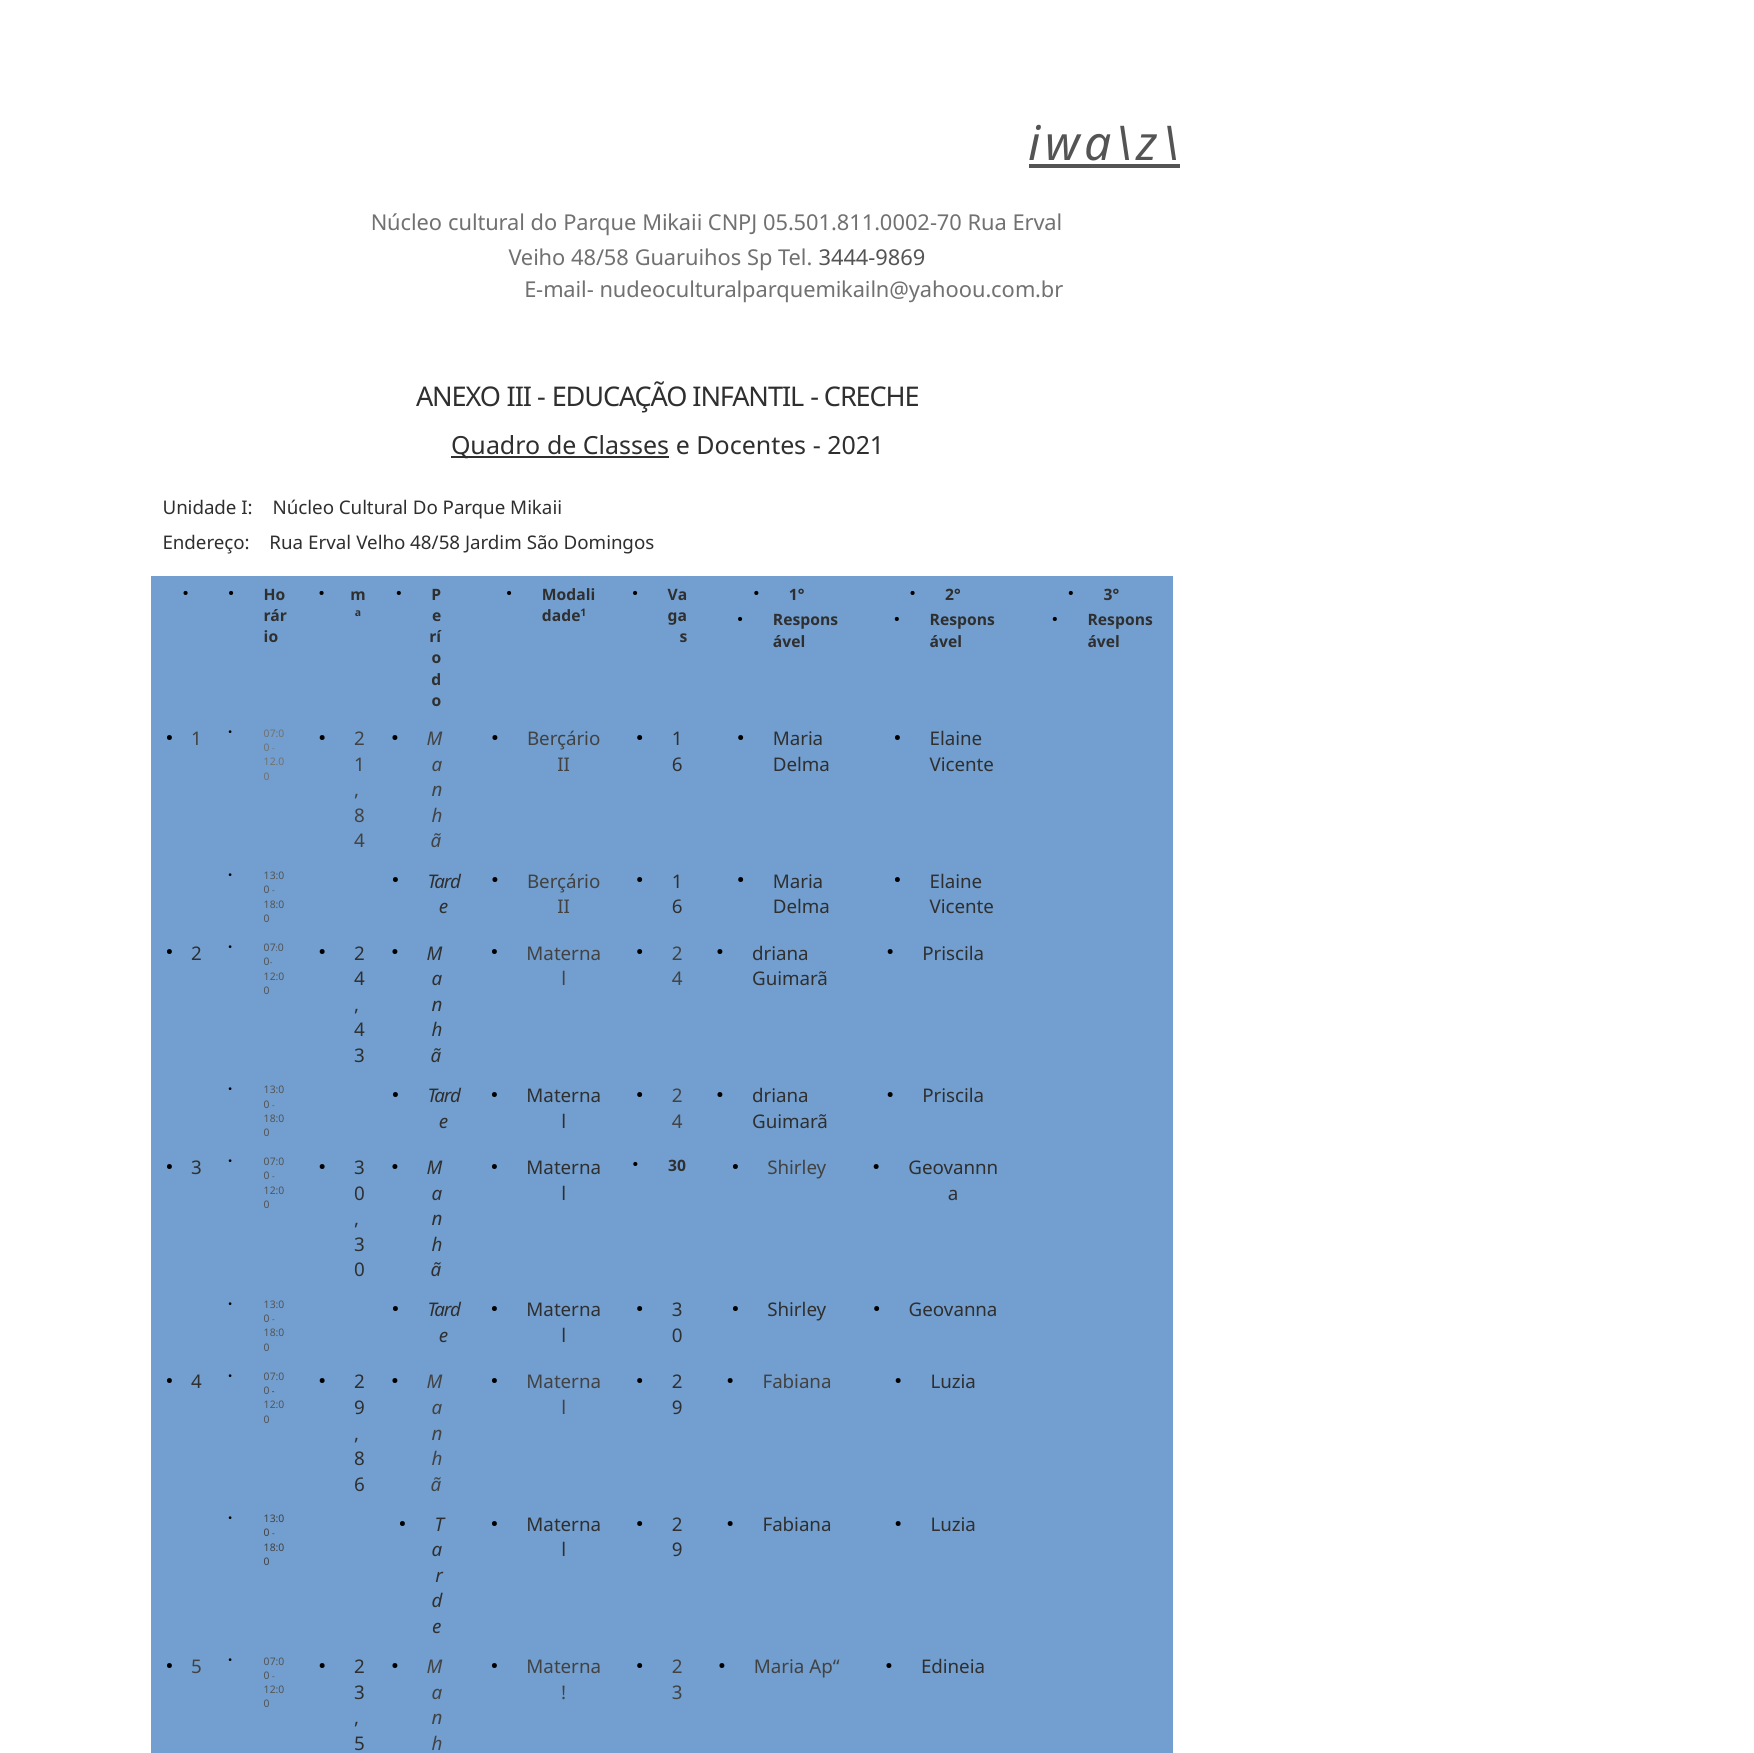

iwa\z\
Núcleo cultural do Parque Mikaii CNPJ 05.501.811.0002-70 Rua Erval Veiho 48/58 Guaruihos Sp Tel. 3444-9869
E-mail- nudeoculturalparquemikailn@yahoou.com.br
ANEXO III - EDUCAÇÃO INFANTIL - CRECHE
Quadro de Classes e Docentes - 2021
Unidade I: Núcleo Cultural Do Parque Mikaii
Endereço: Rua Erval Velho 48/58 Jardim São Domingos
| Sala | Horário | ma | Período | Modalidade1 | Vagas | 1° Responsável | 2° Responsável | 3° Responsável |
| --- | --- | --- | --- | --- | --- | --- | --- | --- |
| 1 | 07:00 - 12.00 | 21,84 | Manhã | Berçário II | 16 | Maria Delma | Elaine Vicente | |
| | 13:00 - 18:00 | | Tarde | Berçário II | 16 | Maria Delma | Elaine Vicente | |
| 2 | 07:00- 12:00 | 24,43 | Manhã | Maternal | 24 | driana Guimarã | Priscila | |
| | 13:00 - 18:00 | | Tarde | Maternal | 24 | driana Guimarã | Priscila | |
| 3 | 07:00 - 12:00 | 30,30 | Manhã | Maternal | 30 | Shirley | Geovannna | |
| | 13:00 - 18:00 | | Tarde | Maternal | 30 | Shirley | Geovanna | |
| 4 | 07:00 - 12:00 | 29,86 | Manhã | Maternal | 29 | Fabiana | Luzia | |
| | 13:00 - 18:00 | | Tarde | Maternal | 29 | Fabiana | Luzia | |
| 5 | 07:00 - 12:00 | 23,55 | Manhã | Materna! | 23 | Maria Ap“ | Edineia | |
| | 13:00- 18:00 | | Tarde | Maternal | 23 | Maria Apa | Edineia | |
| 6 | 07:00 - 12.00 | 21,67 | Manhã | Maternal | 21 | Elaine Mizael | A Contratar | |
| | 13:00 - 18:00 | | Tarde | Maternal | 21 | Elaine Mizael | À Contratar | |
| 7 | 07:00 - 12:00 | | Manhã | | | | | |
| | 13:00 - 18:00 | | Tarde | | | | | |
| 8 | 07:00 - 12:00 | | Manhã | | | | | |
| | 13:00 - 18:00 | | Tarde | | | | | |
| 9 | 07:00 - 12.00 | | Manhã | | | | | |
| | 13:00 - 18:00 | | Tarde | | 1 | | | |
| 10 | 07:00 - 12:00 | | Manha | | n | | | |
| | 13:00 - 18:00 | | Tarde | | J | | | |
| 11 | 07:00 - 12:00 | | Manhã | | n | | | |
| | 13:00- 18:00 | | Tarde | | | | | |
| 12 | 07:00- £2:00 | | Manhã | | \_| | | | |
| | 13:00- 18:00 | | Tarde | | 1 | | | |
| Modalidade | | | 10h | Total | | | | |
| Berçário I | | | | 0 | | | | |
| Berçário II | | | 16 | 16 | | | | |
| Maternal | | | 127 | 127 | | | | |
| Educação Esp. | | | | O | | „ n . \_ . \_ ..... | | |
| \_ | | 0 | 143 | 143 | | uuaryinqs^ | )ó Novembro De de 2021 D | |
| 3 | OxflQy (<X>Á ÍLtLá, | | | | | | | |
| \_\_\_\_' V Diretor /Coordenador Pedagógico j JJreí | | | | | | | ridente da Instituição | |